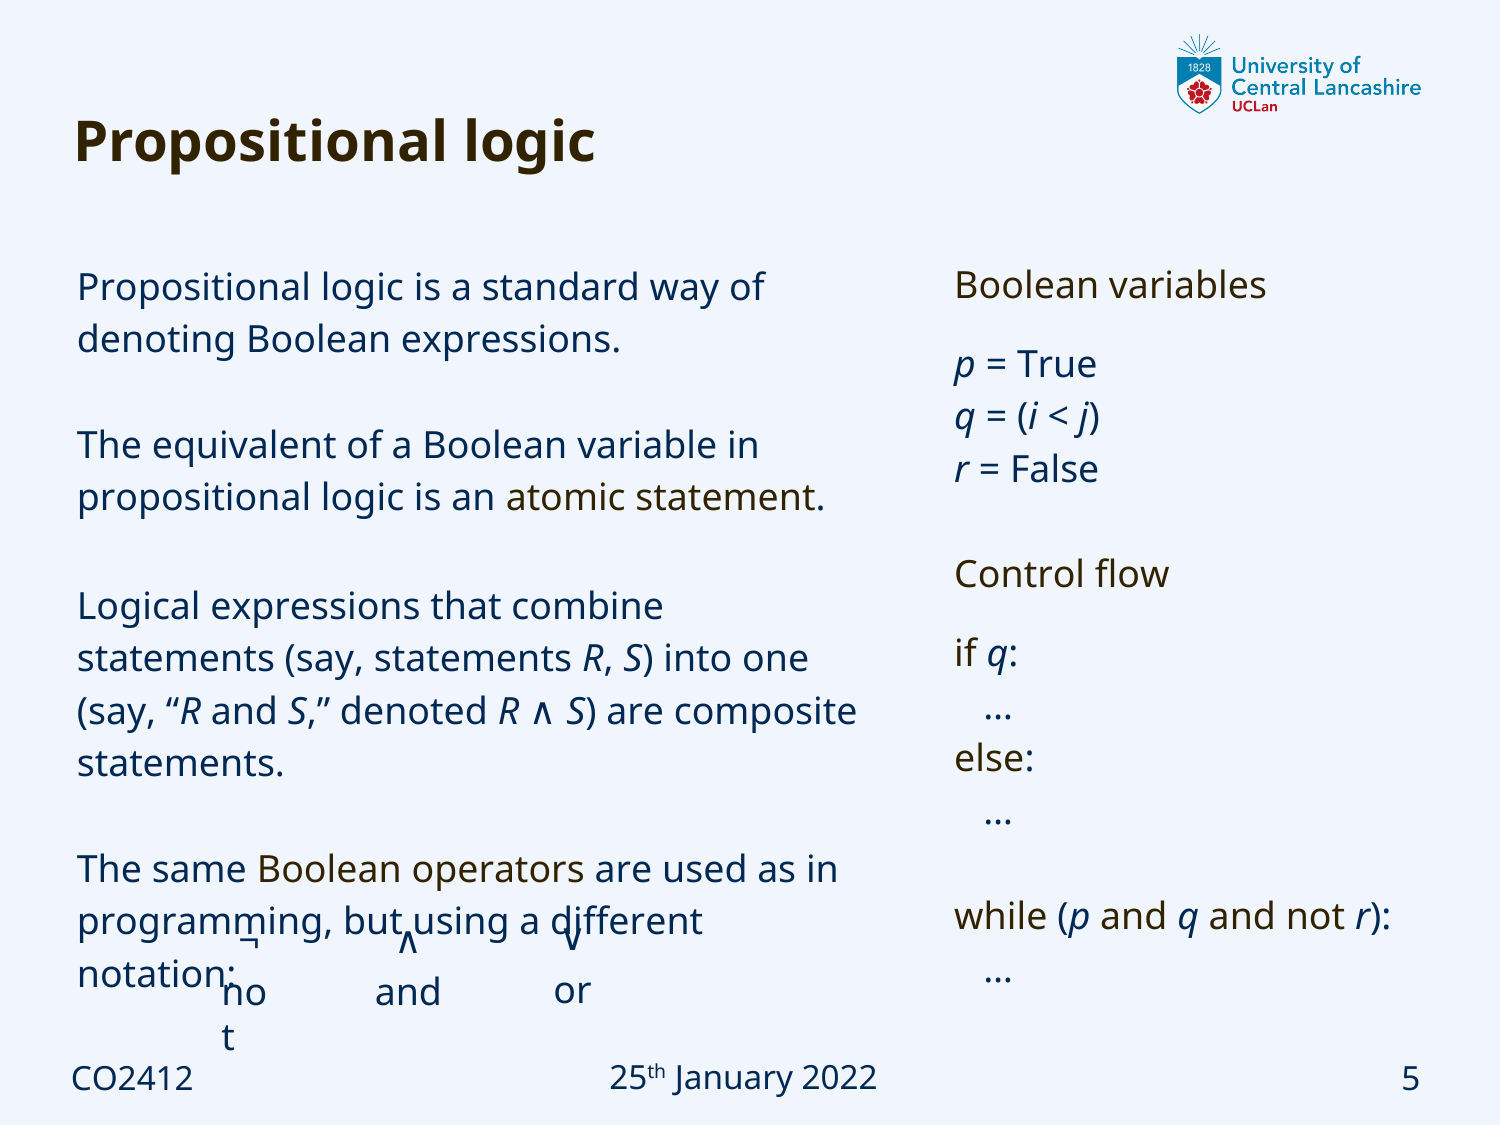

# Propositional logic
Boolean variables
p = True
q = (i < j)
r = False
Control flow
if q:
 …
else:
 …
while (p and q and not r):
 …
Propositional logic is a standard way of denoting Boolean expressions.
The equivalent of a Boolean variable in propositional logic is an atomic statement.
Logical expressions that combine statements (say, statements R, S) into one (say, “R and S,” denoted R ∧ S) are composite statements.
The same Boolean operators are used as in programming, but using a different notation:
∨
¬
∧
or
not
and